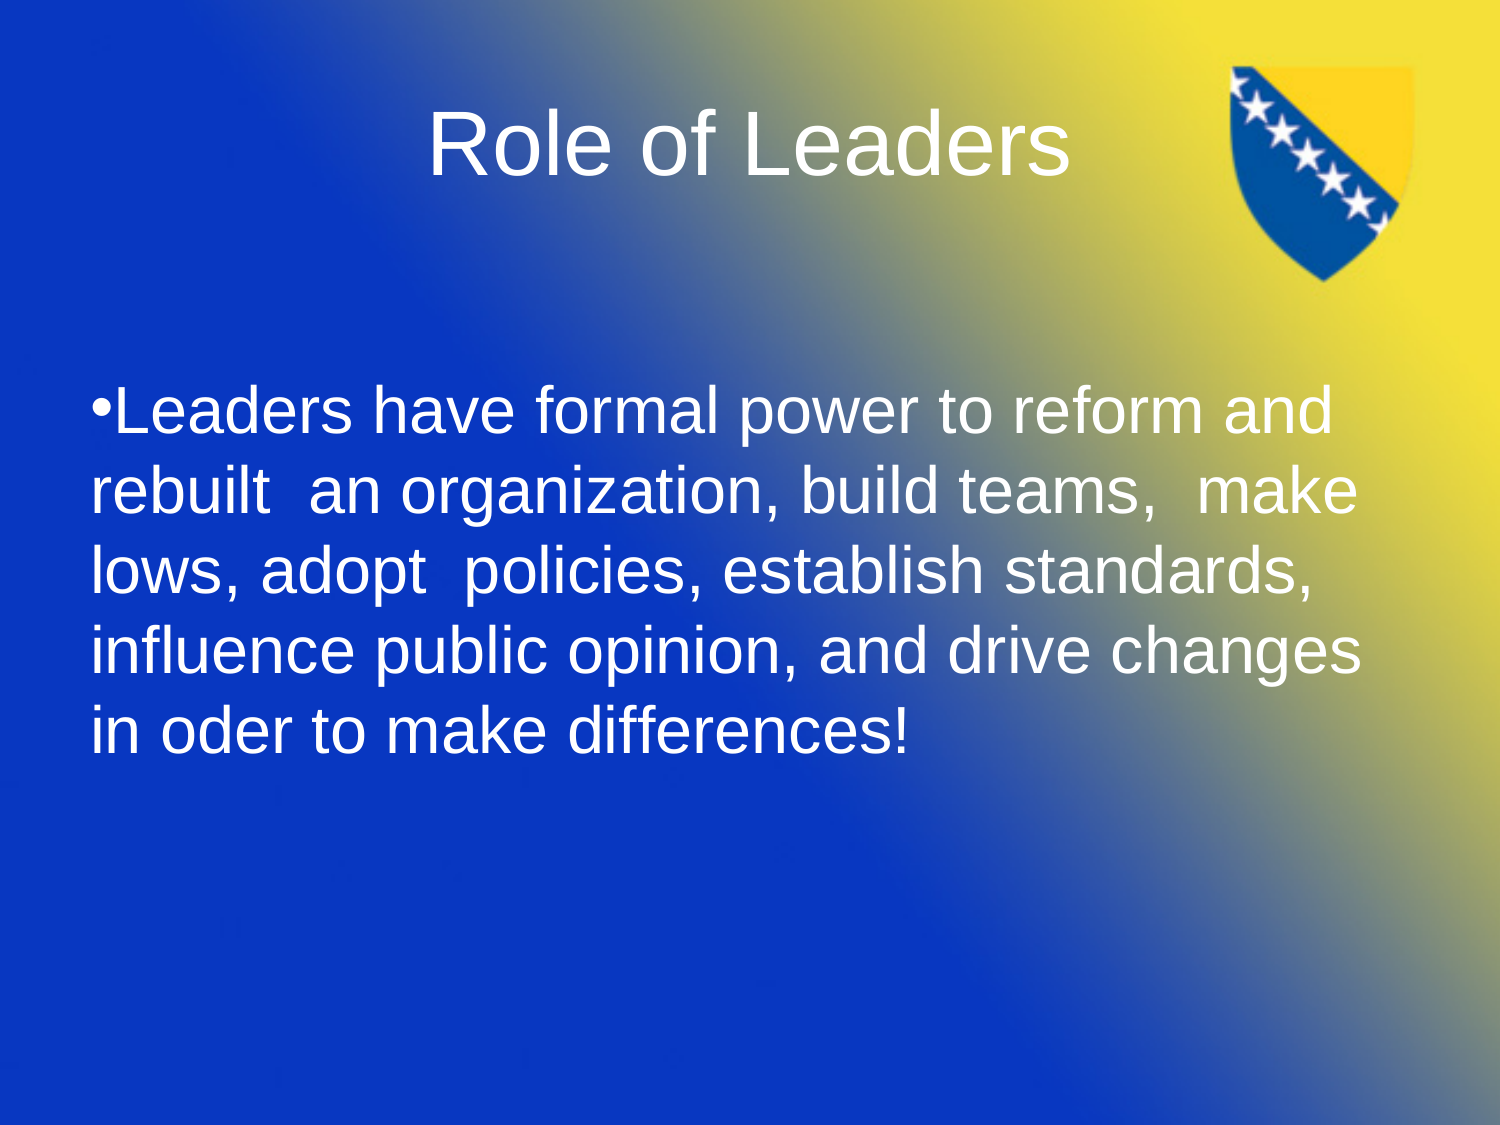

# Role of Leaders
Leaders have formal power to reform and rebuilt an organization, build teams, make lows, adopt policies, establish standards, influence public opinion, and drive changes in oder to make differences!